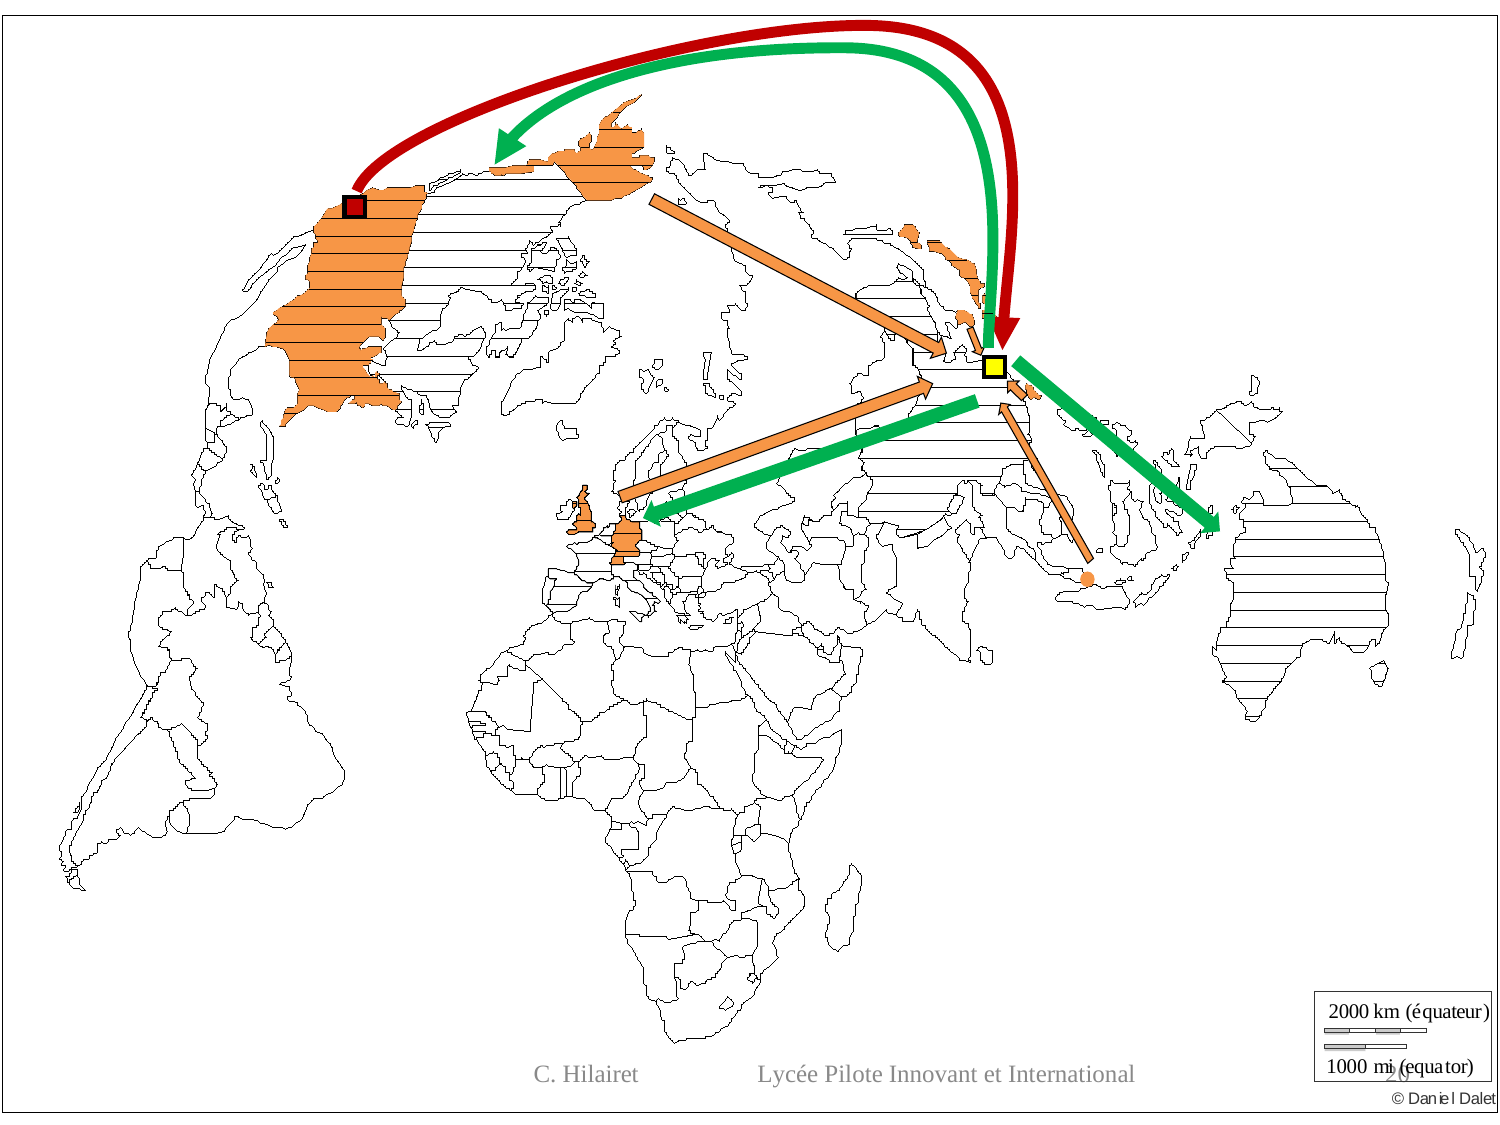

2
0
0
0
k
m
(
é
q
u
a
t
e
u
r
)
C. Hilairet Lycée Pilote Innovant et International
1
0
0
0
m
i
(
e
q
u
a
t
o
r
)
©
D
a
n
i
e
l
D
a
l
e
t